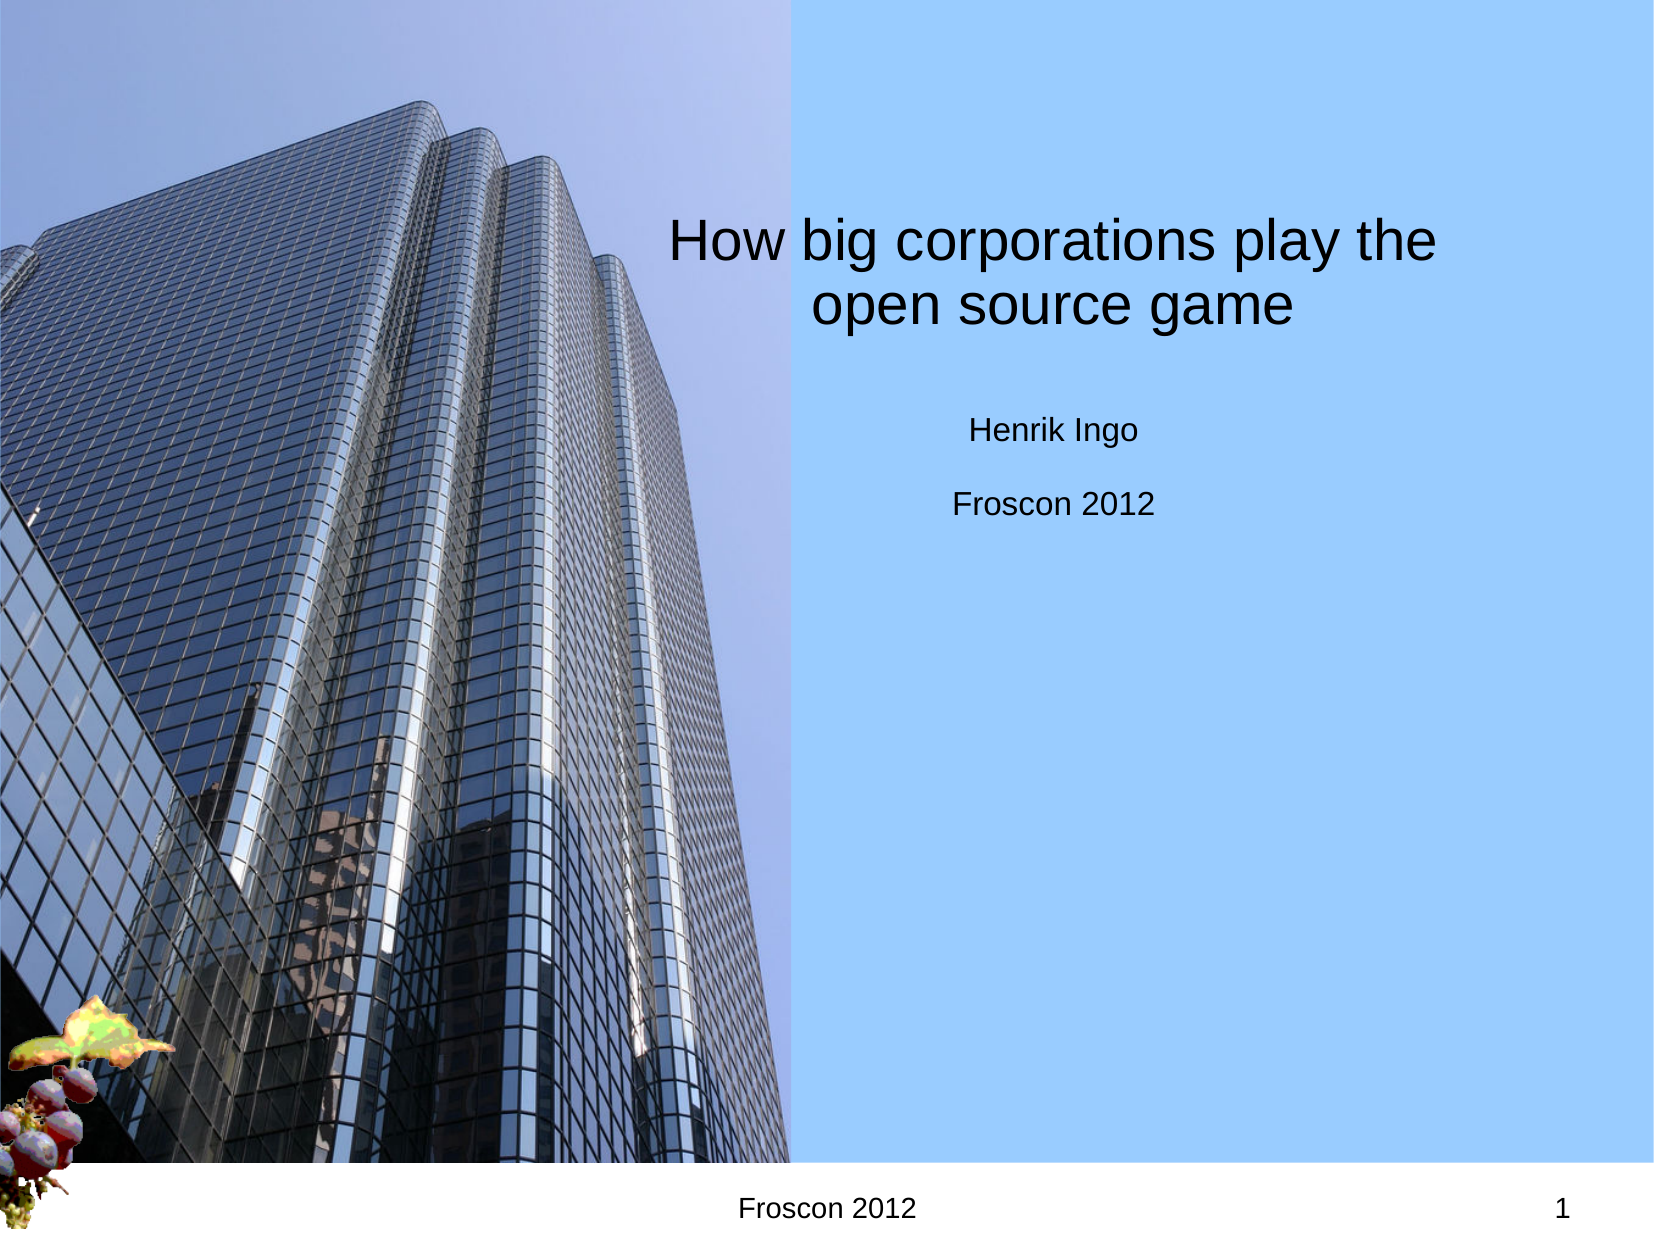

# How big corporations play the open source game
Henrik Ingo
Froscon 2012
Froscon 2012
1